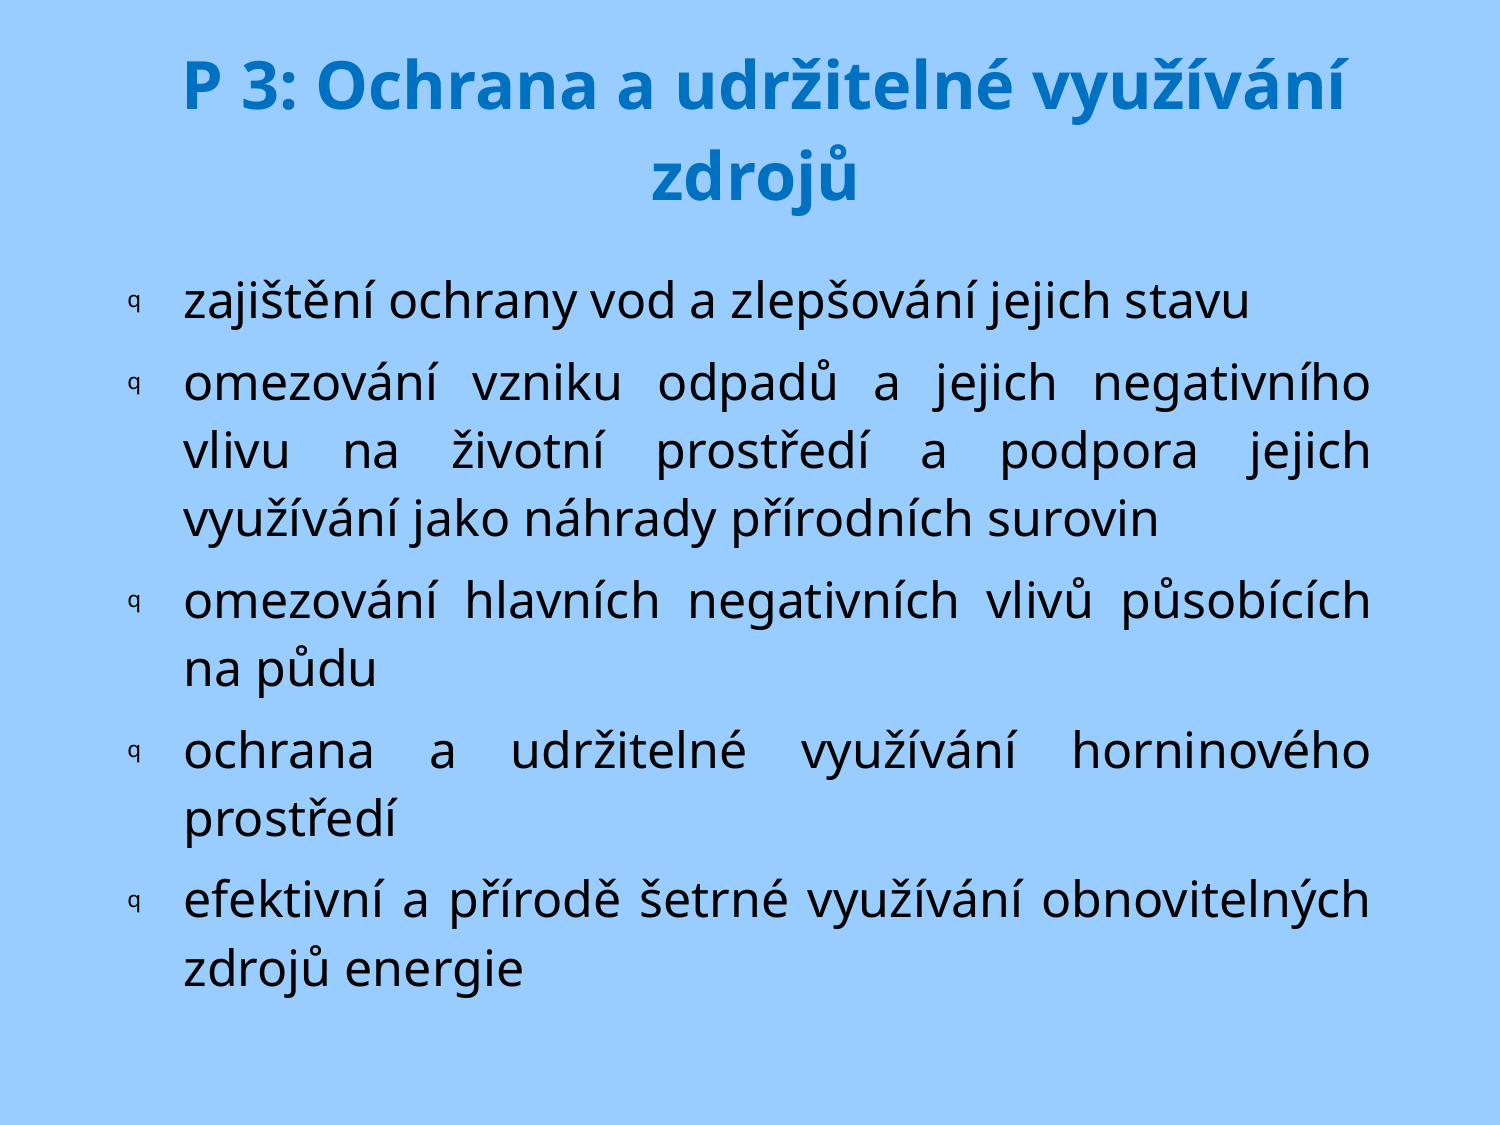

# P 3: Ochrana a udržitelné využívání zdrojů
zajištění ochrany vod a zlepšování jejich stavu
omezování vzniku odpadů a jejich negativního vlivu na životní prostředí a podpora jejich využívání jako náhrady přírodních surovin
omezování hlavních negativních vlivů působících na půdu
ochrana a udržitelné využívání horninového prostředí
efektivní a přírodě šetrné využívání obnovitelných zdrojů energie